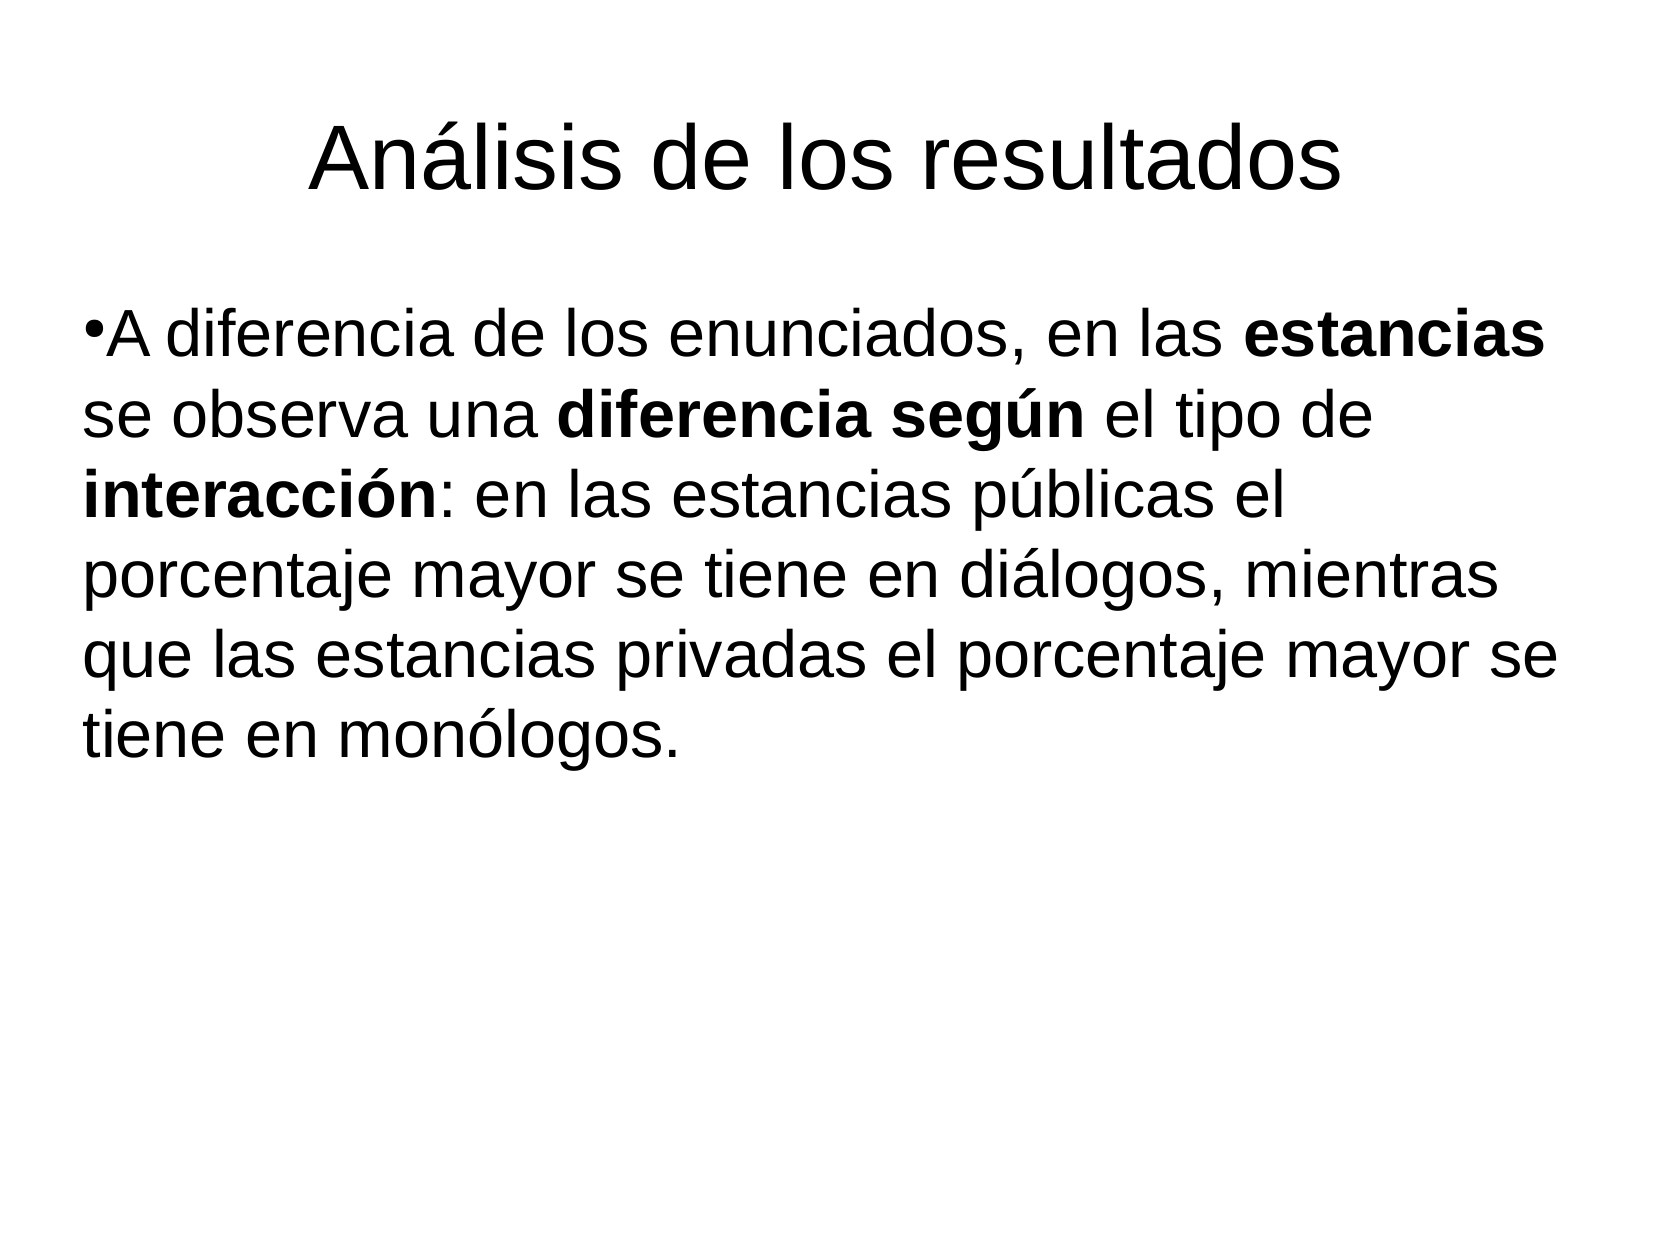

# Análisis de los resultados
A diferencia de los enunciados, en las estancias se observa una diferencia según el tipo de interacción: en las estancias públicas el porcentaje mayor se tiene en diálogos, mientras que las estancias privadas el porcentaje mayor se tiene en monólogos.